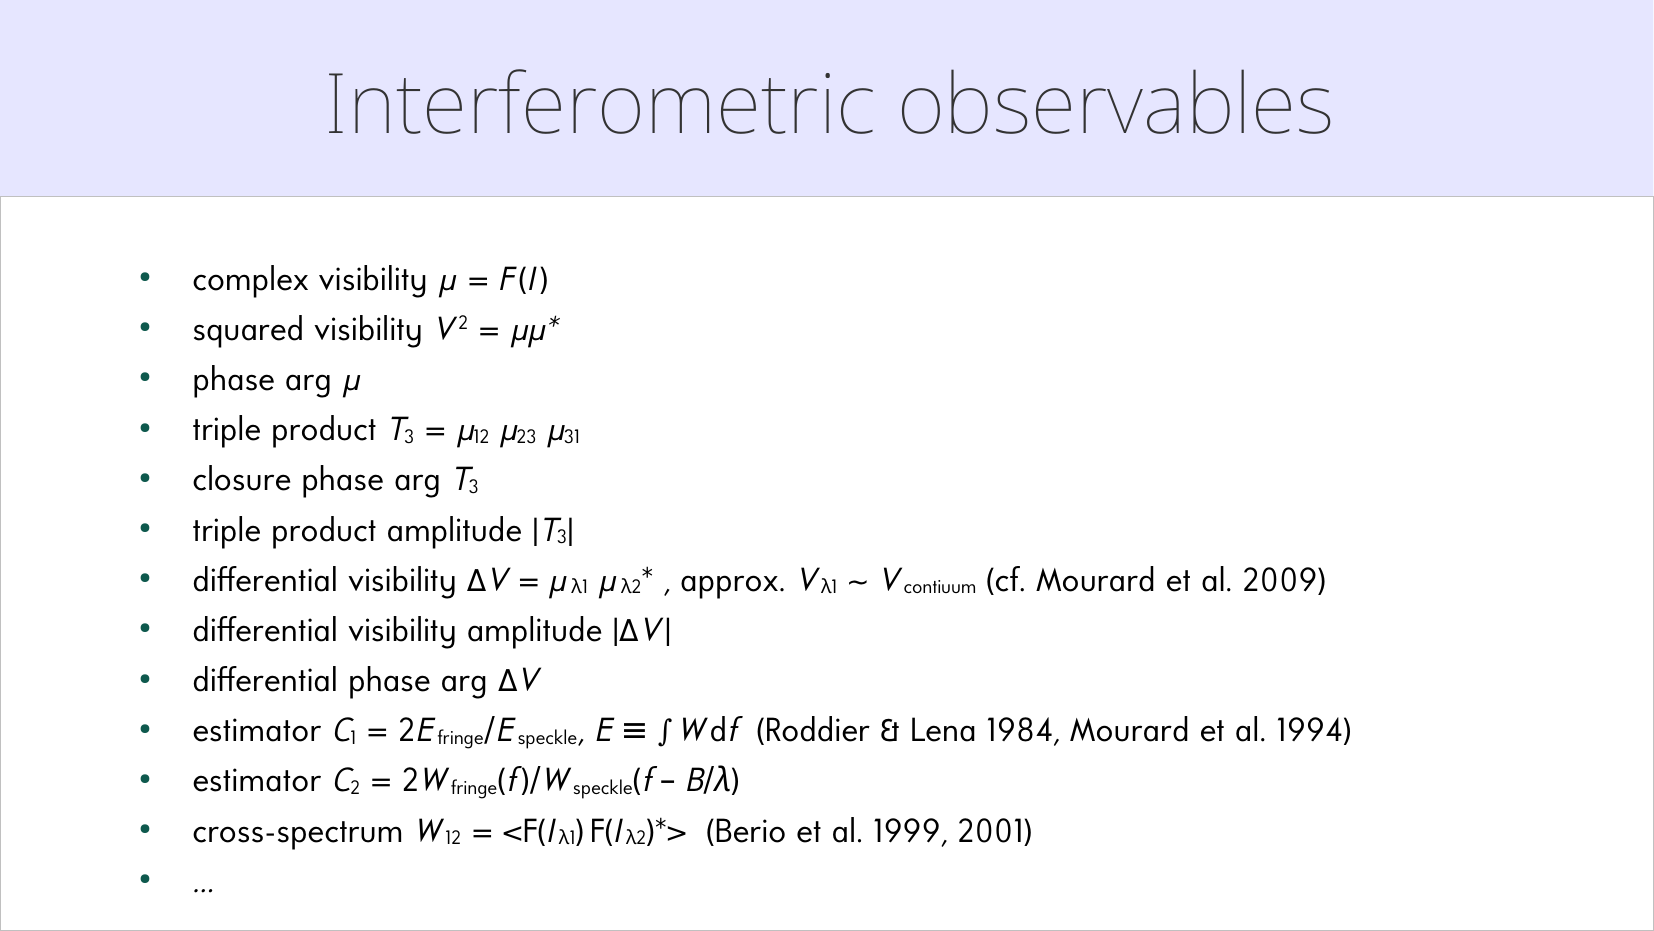

# Interferometric observables
complex visibility μ = F (I )
squared visibility V 2 = μμ*
phase arg μ
triple product T3 = μ12 μ23 μ31
closure phase arg T3
triple product amplitude |T3|
differential visibility ΔV = μ λ1 μ λ2* , approx. V λ1 ~ V contiuum (cf. Mourard et al. 2009)
differential visibility amplitude |ΔV |
differential phase arg ΔV
estimator C1 = 2E fringe/E speckle, E ≡ ∫ W df (Roddier & Lena 1984, Mourard et al. 1994)
estimator C2 = 2W fringe(f )/W speckle(f − B/λ)
cross-spectrum W 12 = <F(I λ1) F(I λ2)*> (Berio et al. 1999, 2001)
...